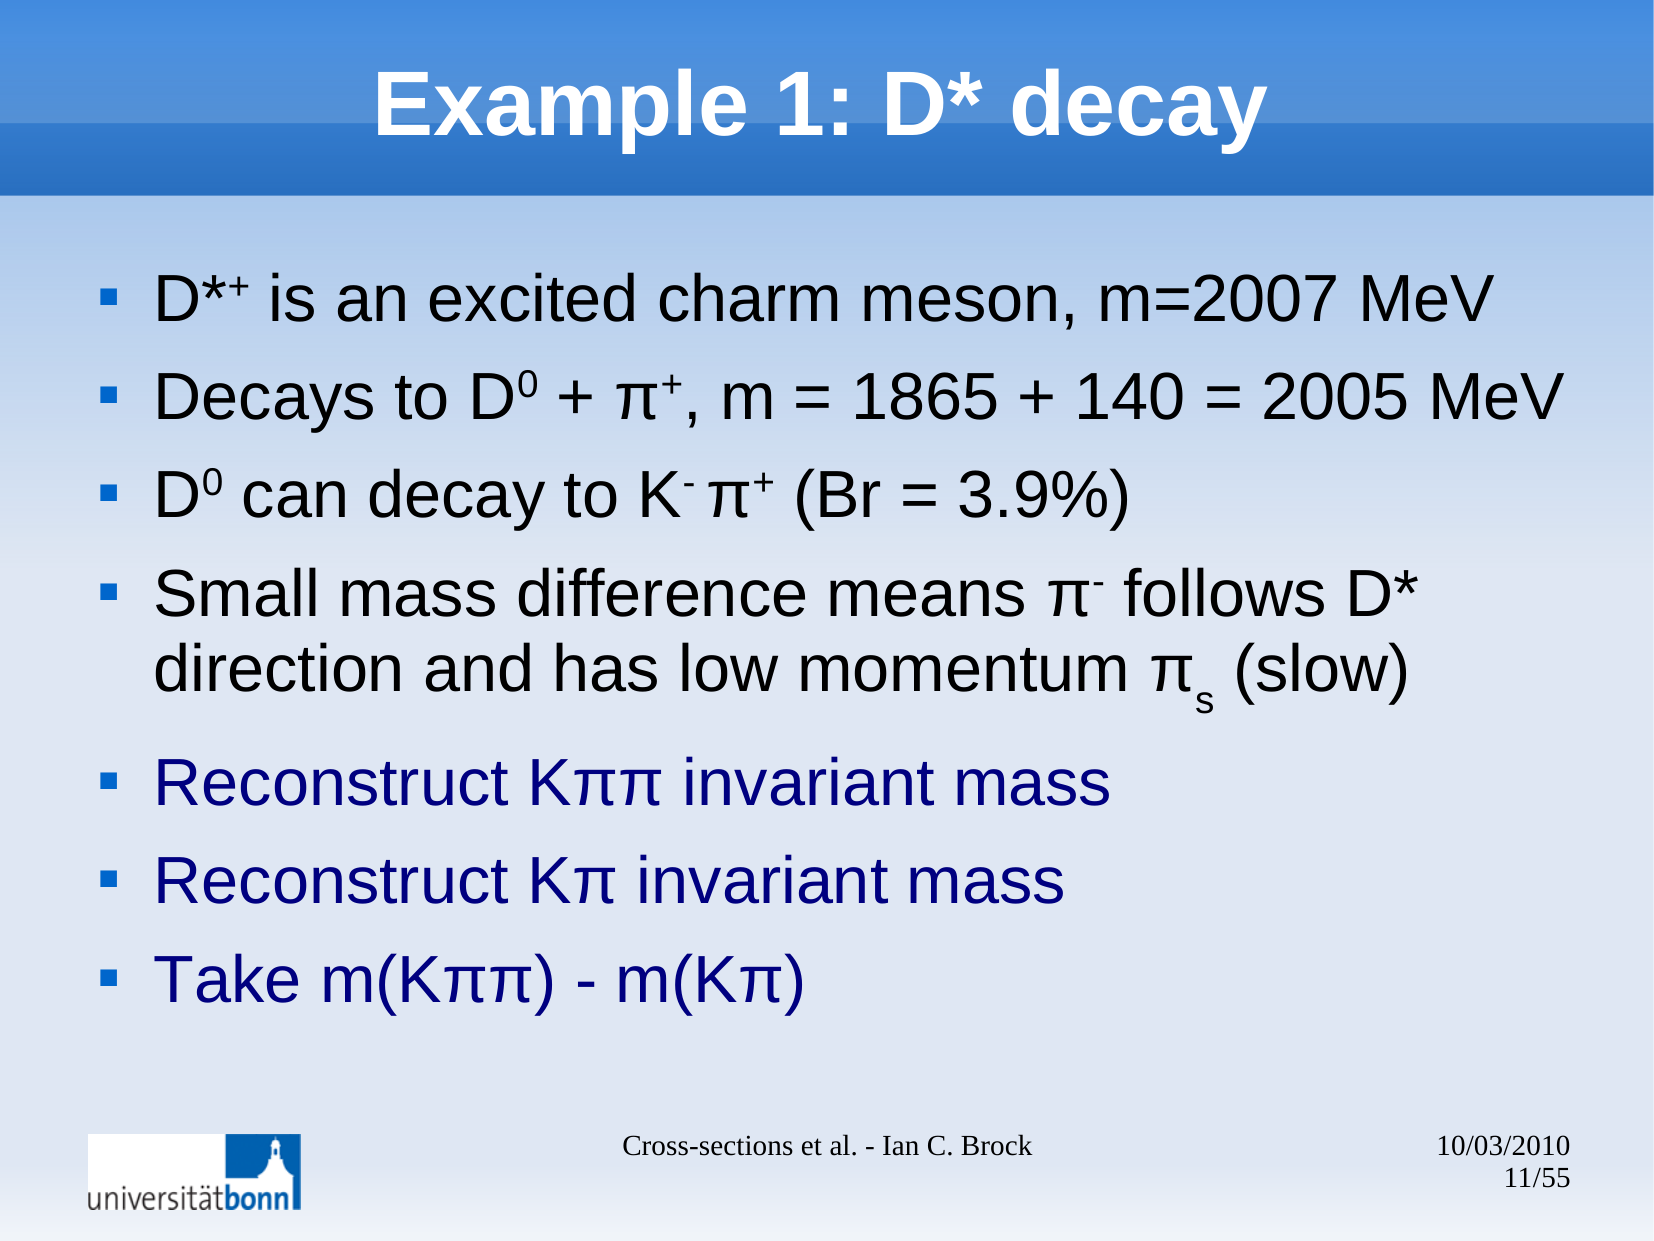

# Example 1: D* decay
D*+ is an excited charm meson, m=2007 MeV
Decays to D0 + π+, m = 1865 + 140 = 2005 MeV
D0 can decay to K- π+ (Br = 3.9%)
Small mass difference means π- follows D* direction and has low momentum πs (slow)
Reconstruct Kππ invariant mass
Reconstruct Kπ invariant mass
Take m(Kππ) - m(Kπ)
Cross-sections et al. - Ian C. Brock
11